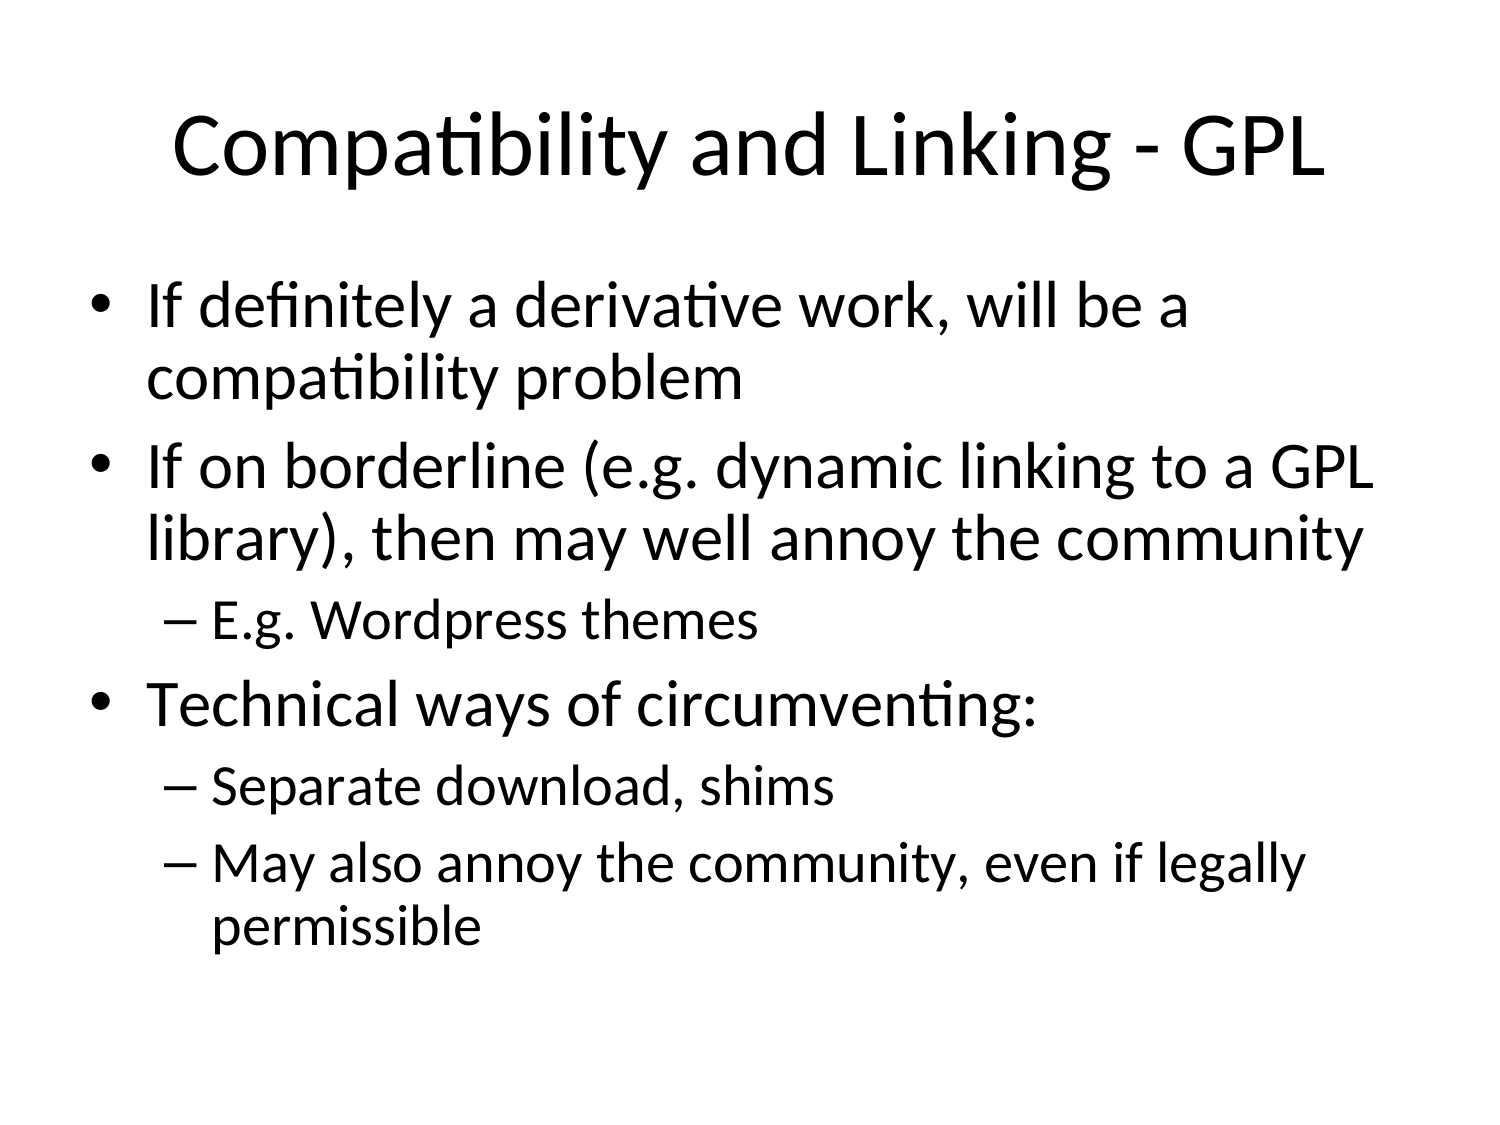

# Compatibility and Linking - GPL
If definitely a derivative work, will be a compatibility problem
If on borderline (e.g. dynamic linking to a GPL library), then may well annoy the community
E.g. Wordpress themes
Technical ways of circumventing:
Separate download, shims
May also annoy the community, even if legally permissible